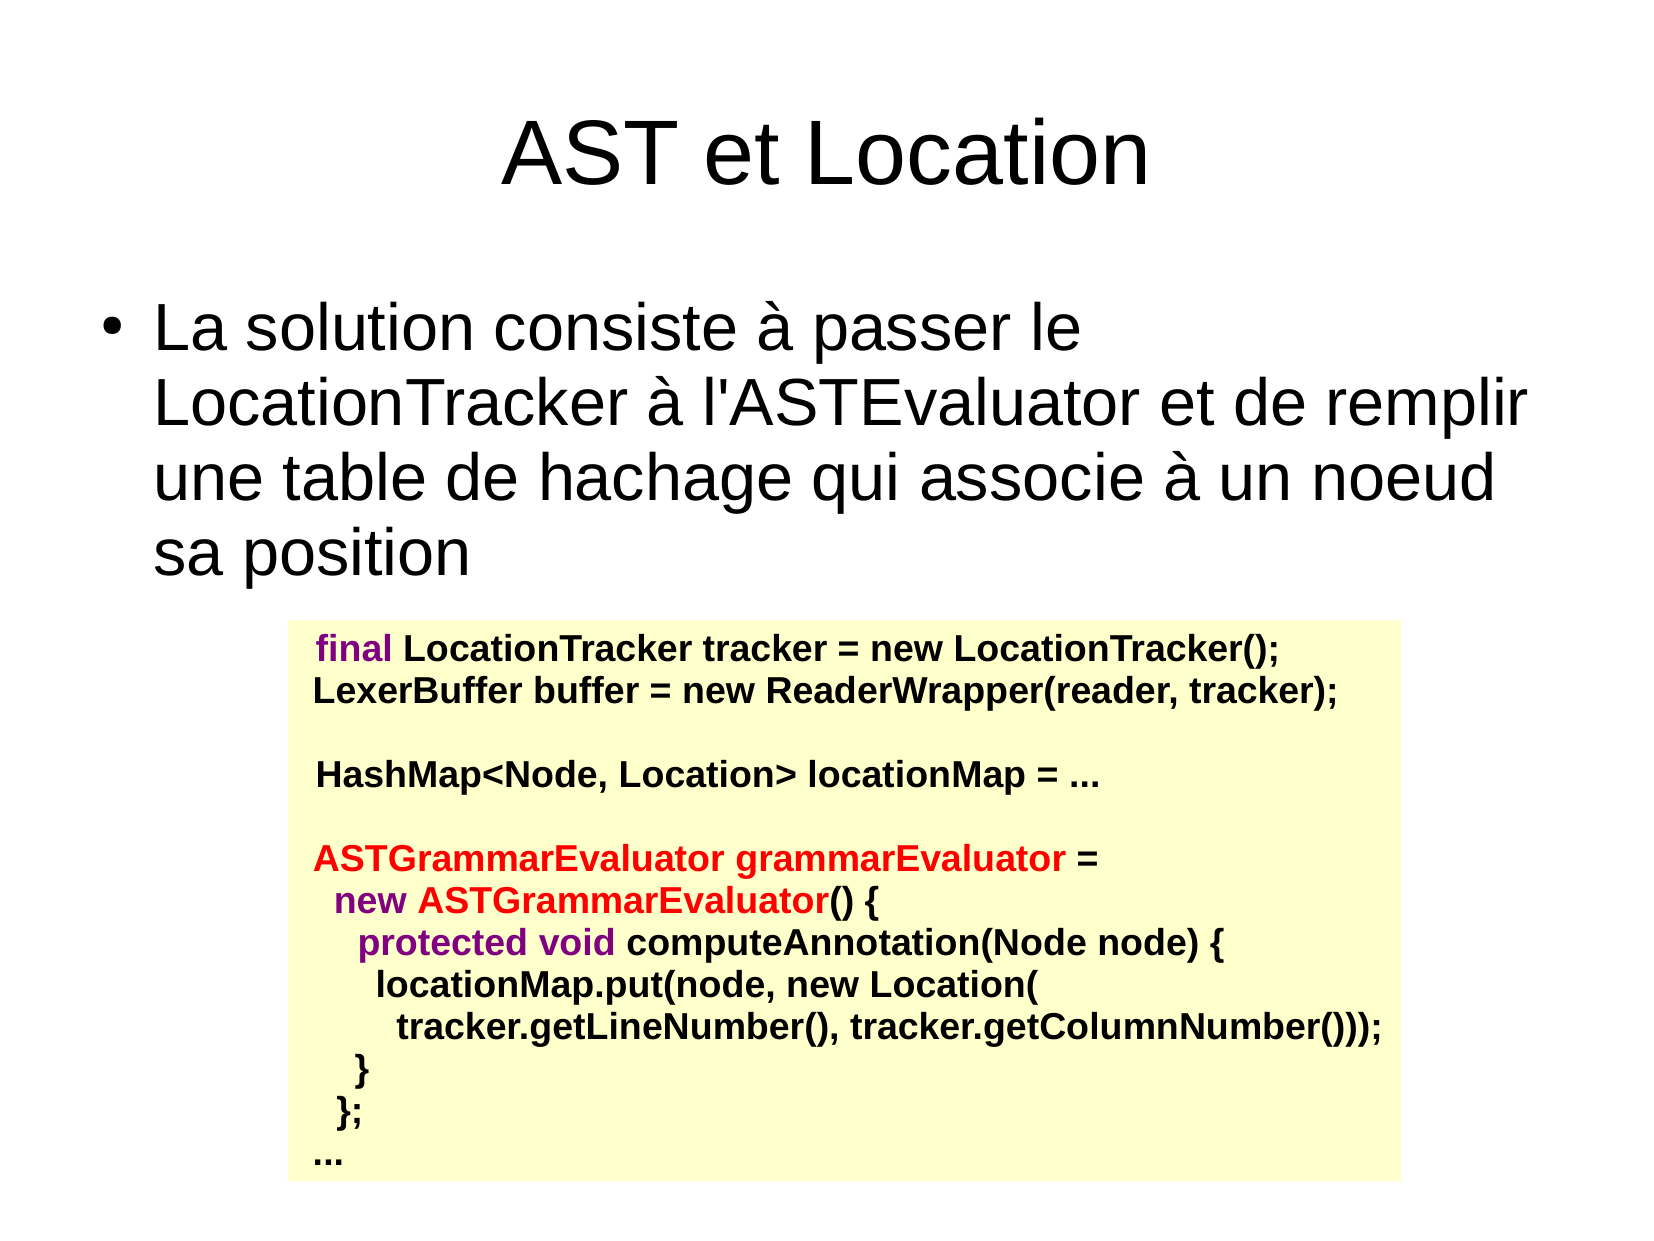

# AST et Location
La solution consiste à passer le LocationTracker à l'ASTEvaluator et de remplir une table de hachage qui associe à un noeud sa position
final LocationTracker tracker = new LocationTracker();
 LexerBuffer buffer = new ReaderWrapper(reader, tracker);
HashMap<Node, Location> locationMap = ...
 ASTGrammarEvaluator grammarEvaluator =
 new ASTGrammarEvaluator() {
 protected void computeAnnotation(Node node) {
 locationMap.put(node, new Location(
 tracker.getLineNumber(), tracker.getColumnNumber()));
 }
 };
 ...